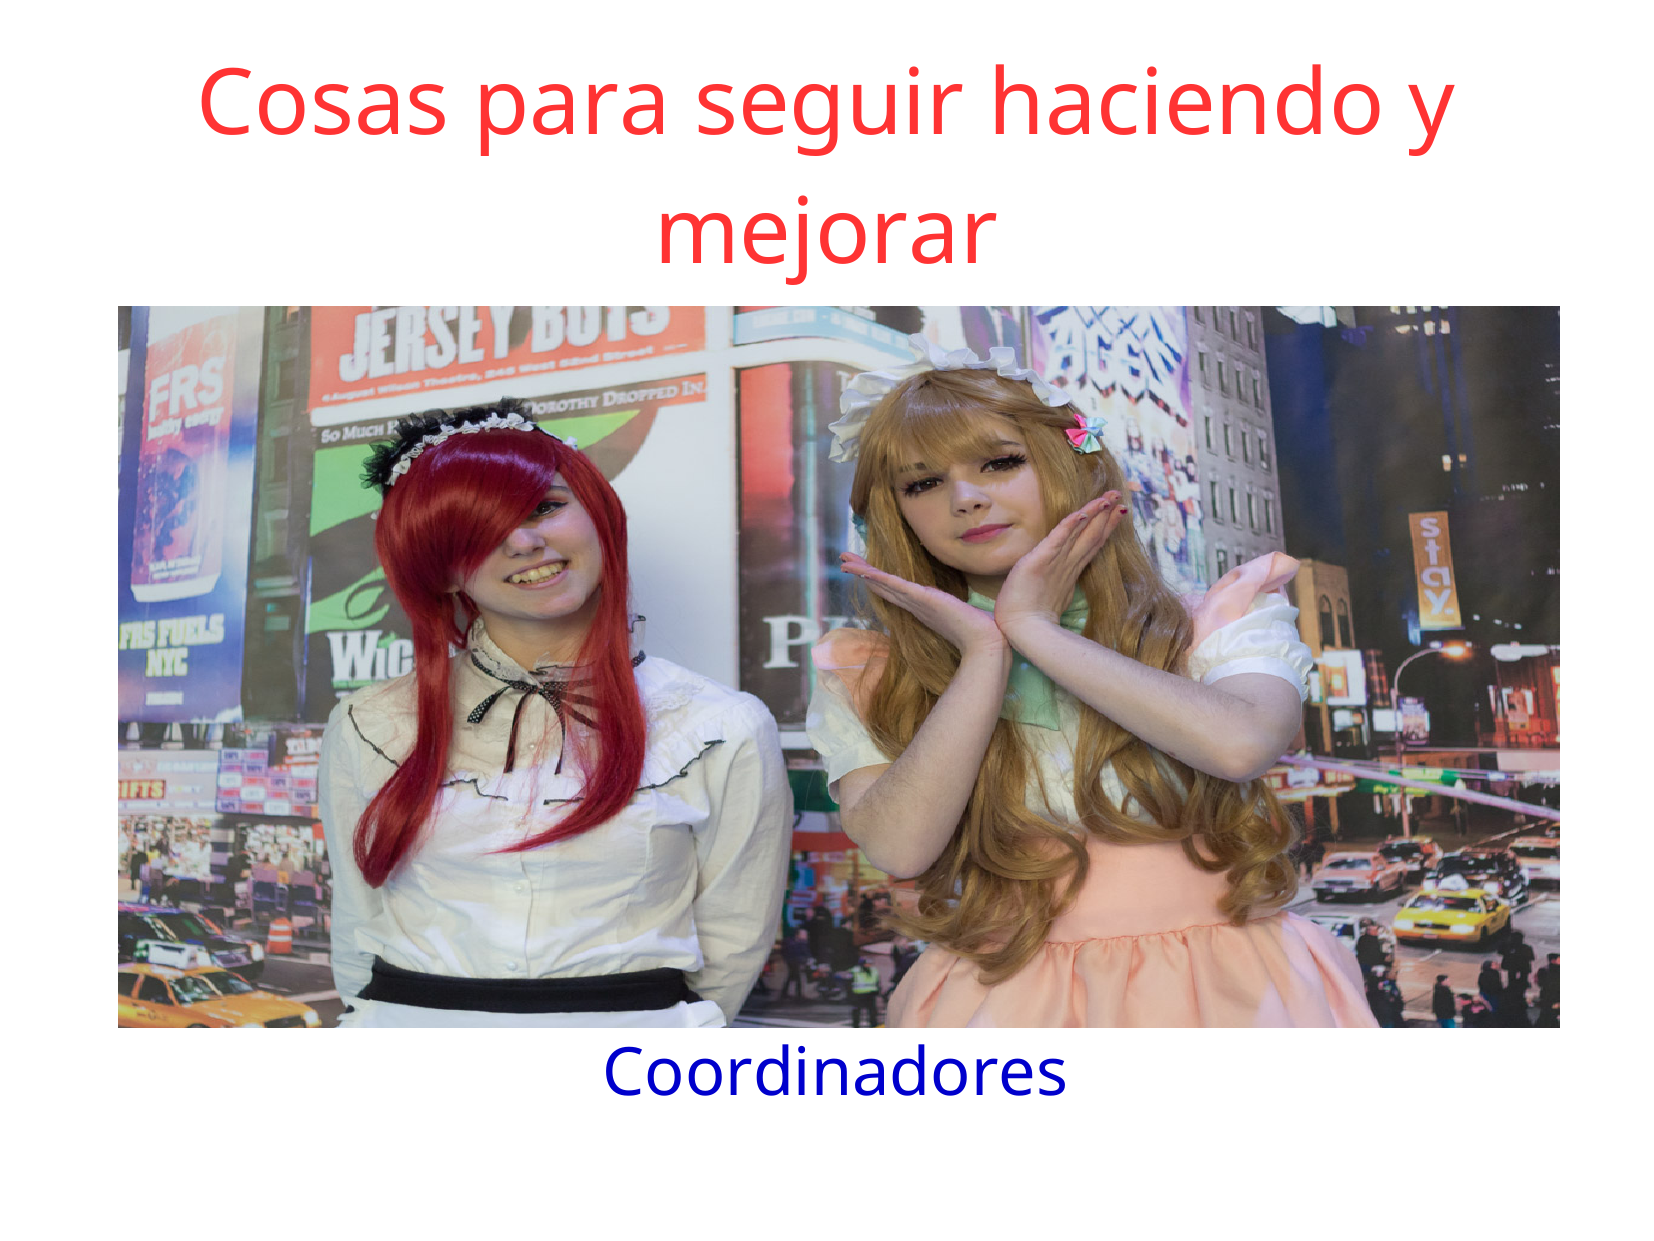

# Cosas para seguir haciendo y mejorar
Coordinadores